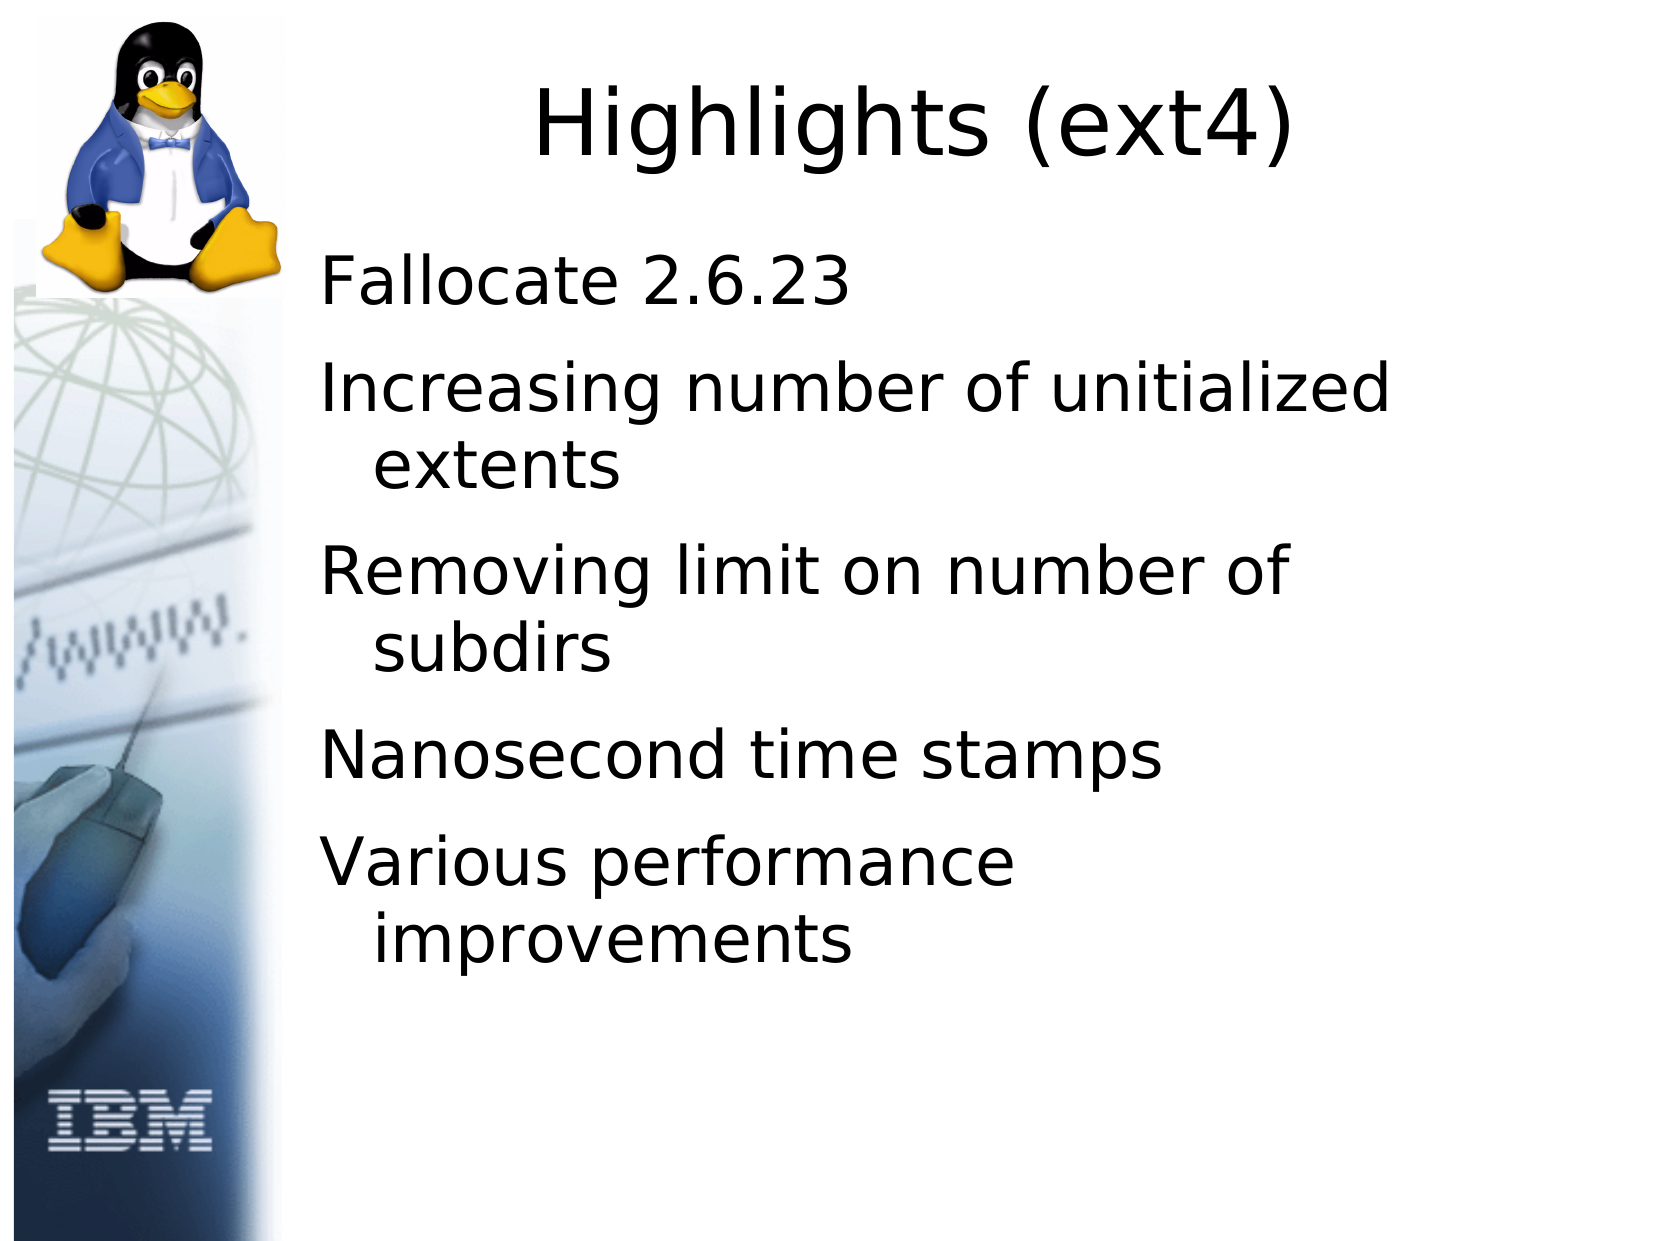

# Highlights (ext4)
Fallocate 2.6.23
Increasing number of unitialized extents
Removing limit on number of subdirs
Nanosecond time stamps
Various performance improvements